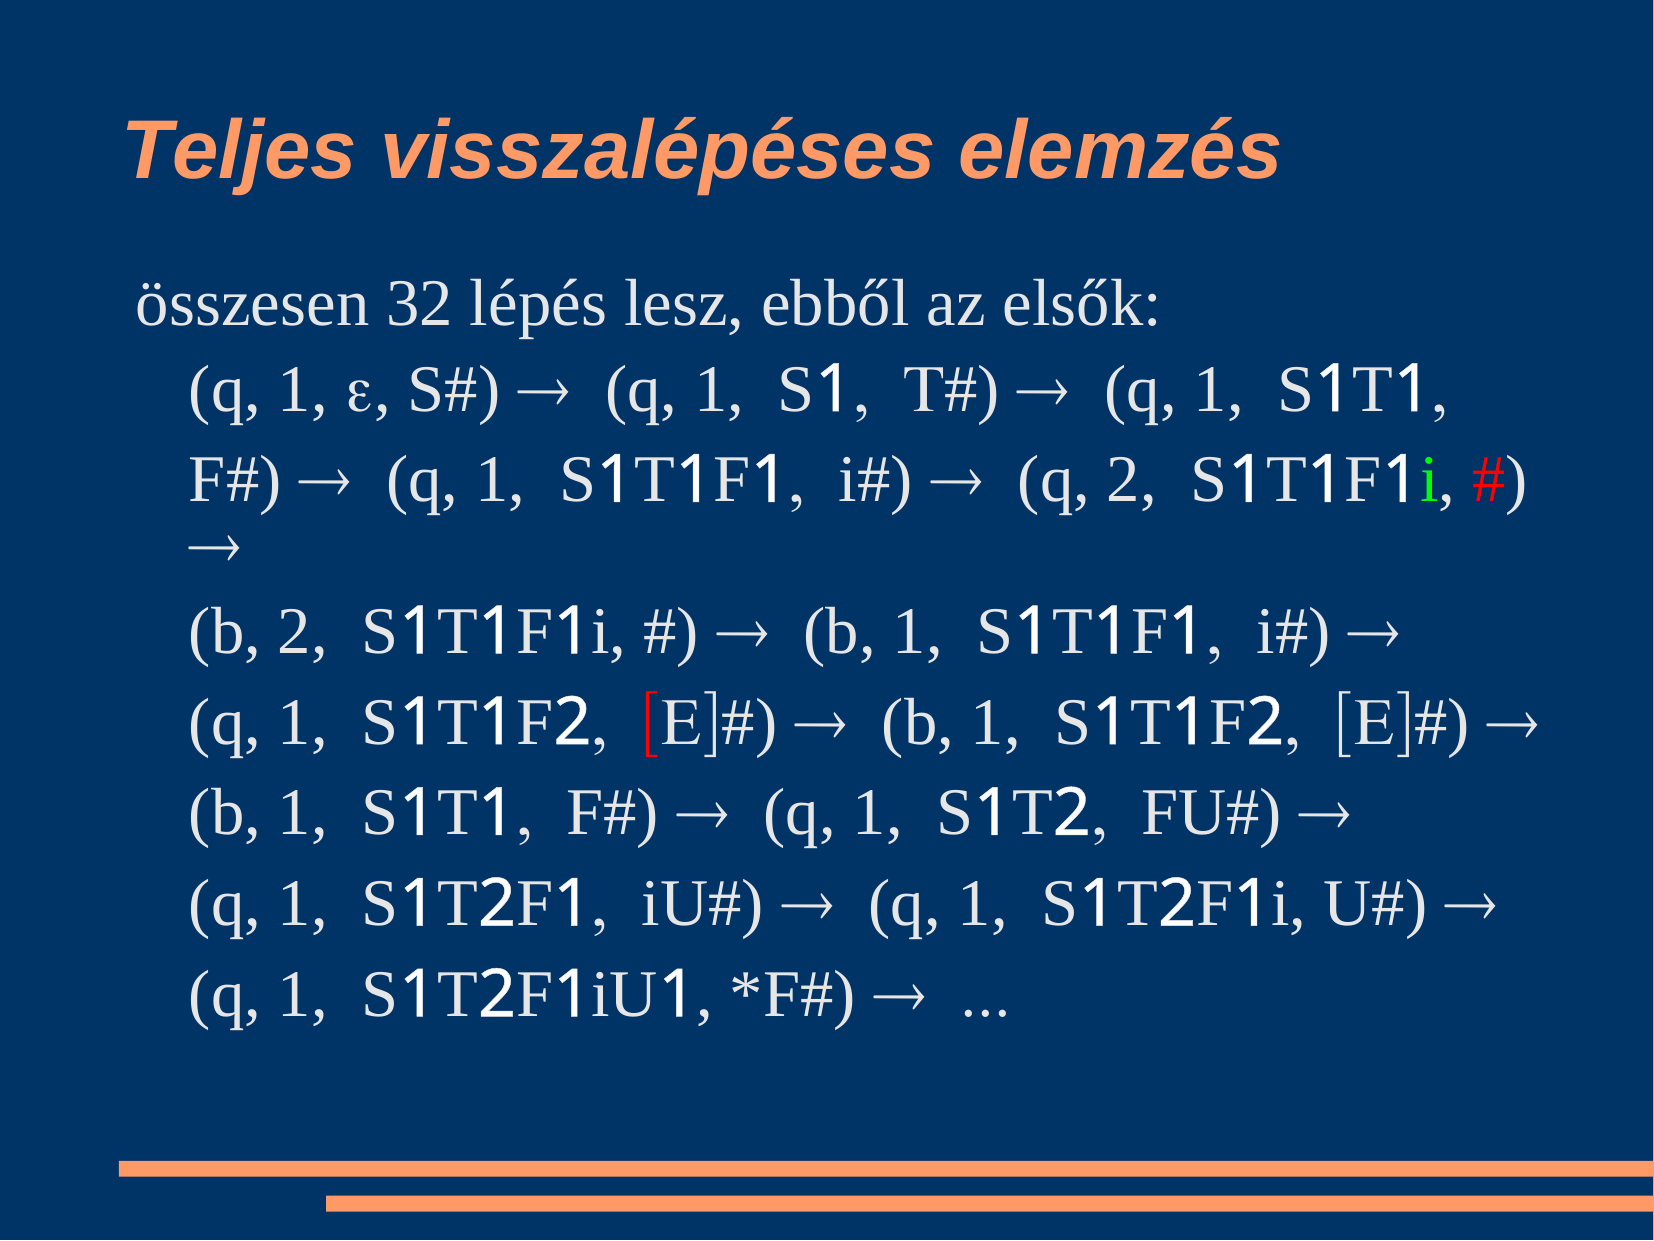

Teljes visszalépéses elemzés
# összesen 32 lépés lesz, ebből az elsők: (q, 1, ε, S#) ® (q, 1, S1, T#) ® (q, 1, S1T1, F#) ® (q, 1, S1T1F1, i#) ® (q, 2, S1T1F1i, #) ® (b, 2, S1T1F1i, #) ® (b, 1, S1T1F1, i#) ® (q, 1, S1T1F2, [E]#) ® (b, 1, S1T1F2, [E]#) ® (b, 1, S1T1, F#) ® (q, 1, S1T2, FU#) ® (q, 1, S1T2F1, iU#) ® (q, 1, S1T2F1i, U#) ® (q, 1, S1T2F1iU1, *F#) ® ...